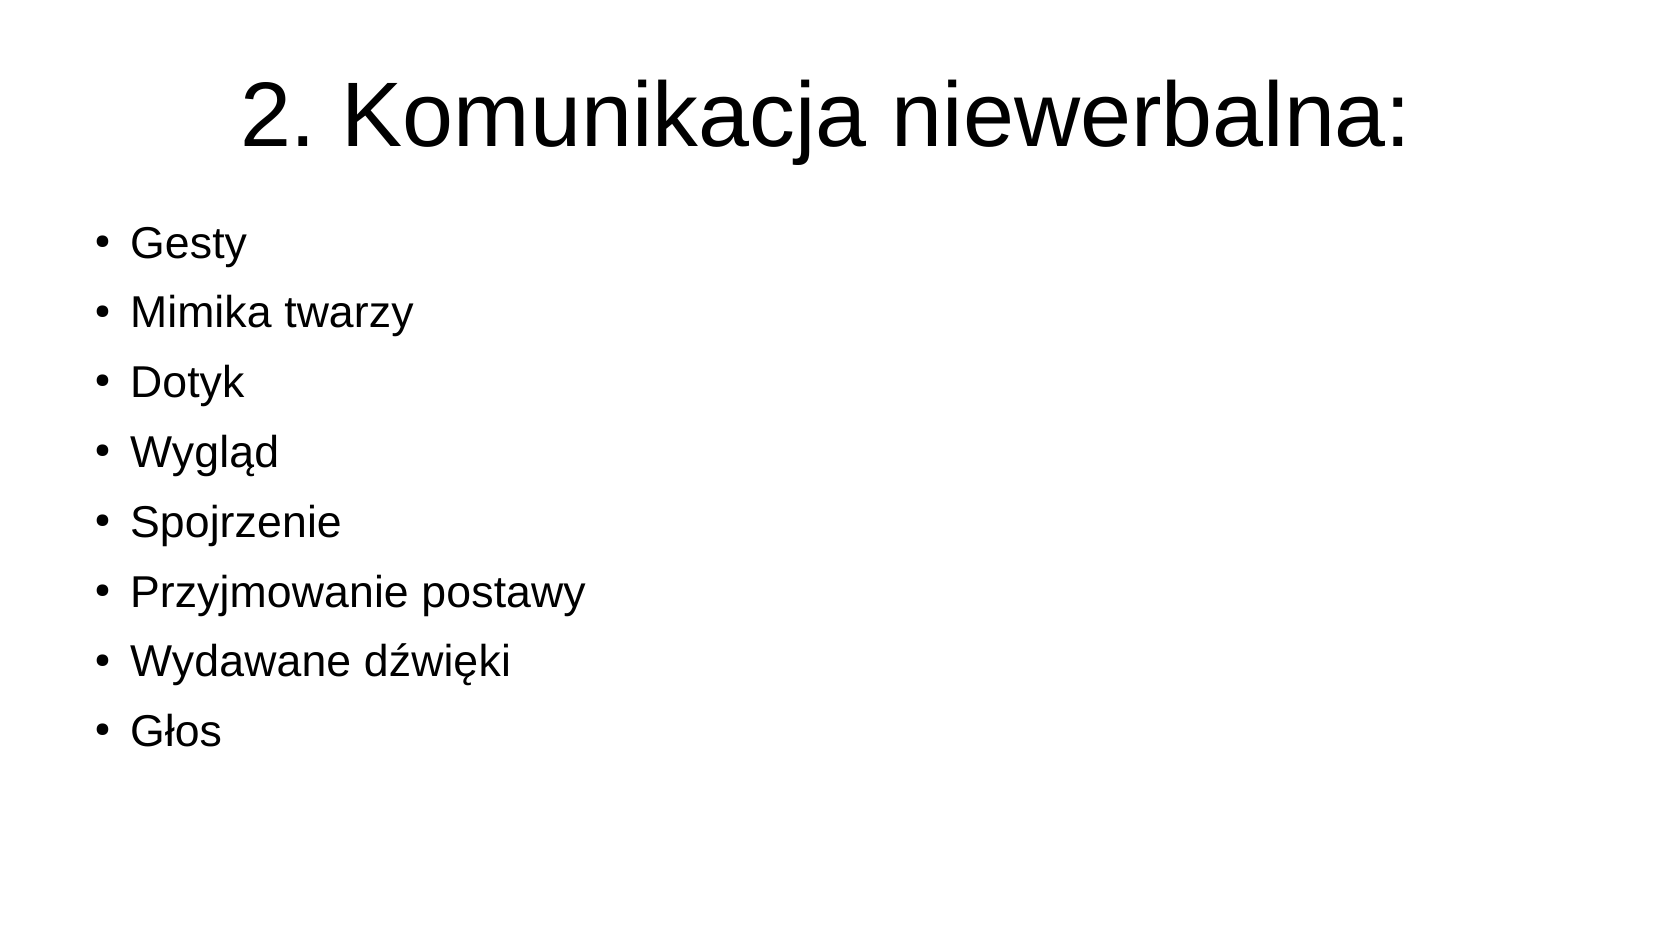

# 2. Komunikacja niewerbalna:
Gesty
Mimika twarzy
Dotyk
Wygląd
Spojrzenie
Przyjmowanie postawy
Wydawane dźwięki
Głos